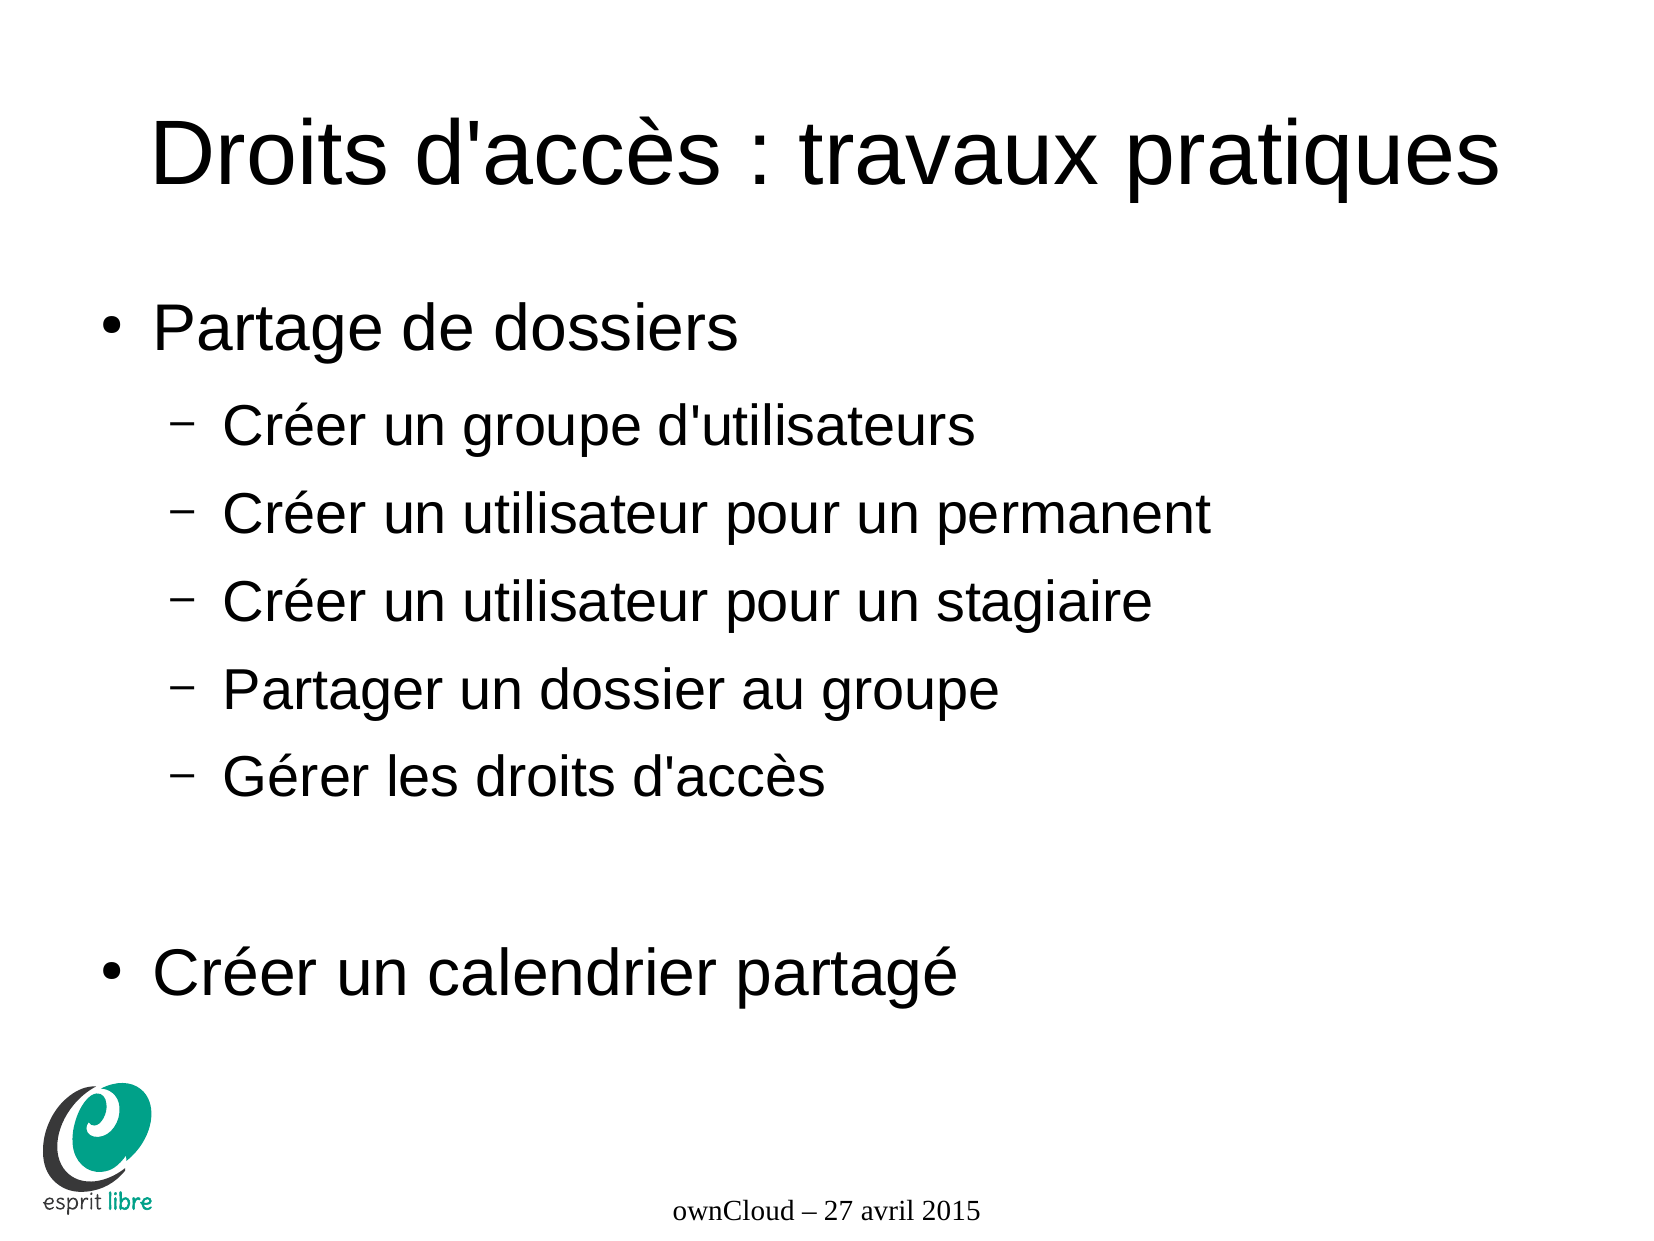

# Droits d'accès : travaux pratiques
Partage de dossiers
Créer un groupe d'utilisateurs
Créer un utilisateur pour un permanent
Créer un utilisateur pour un stagiaire
Partager un dossier au groupe
Gérer les droits d'accès
Créer un calendrier partagé